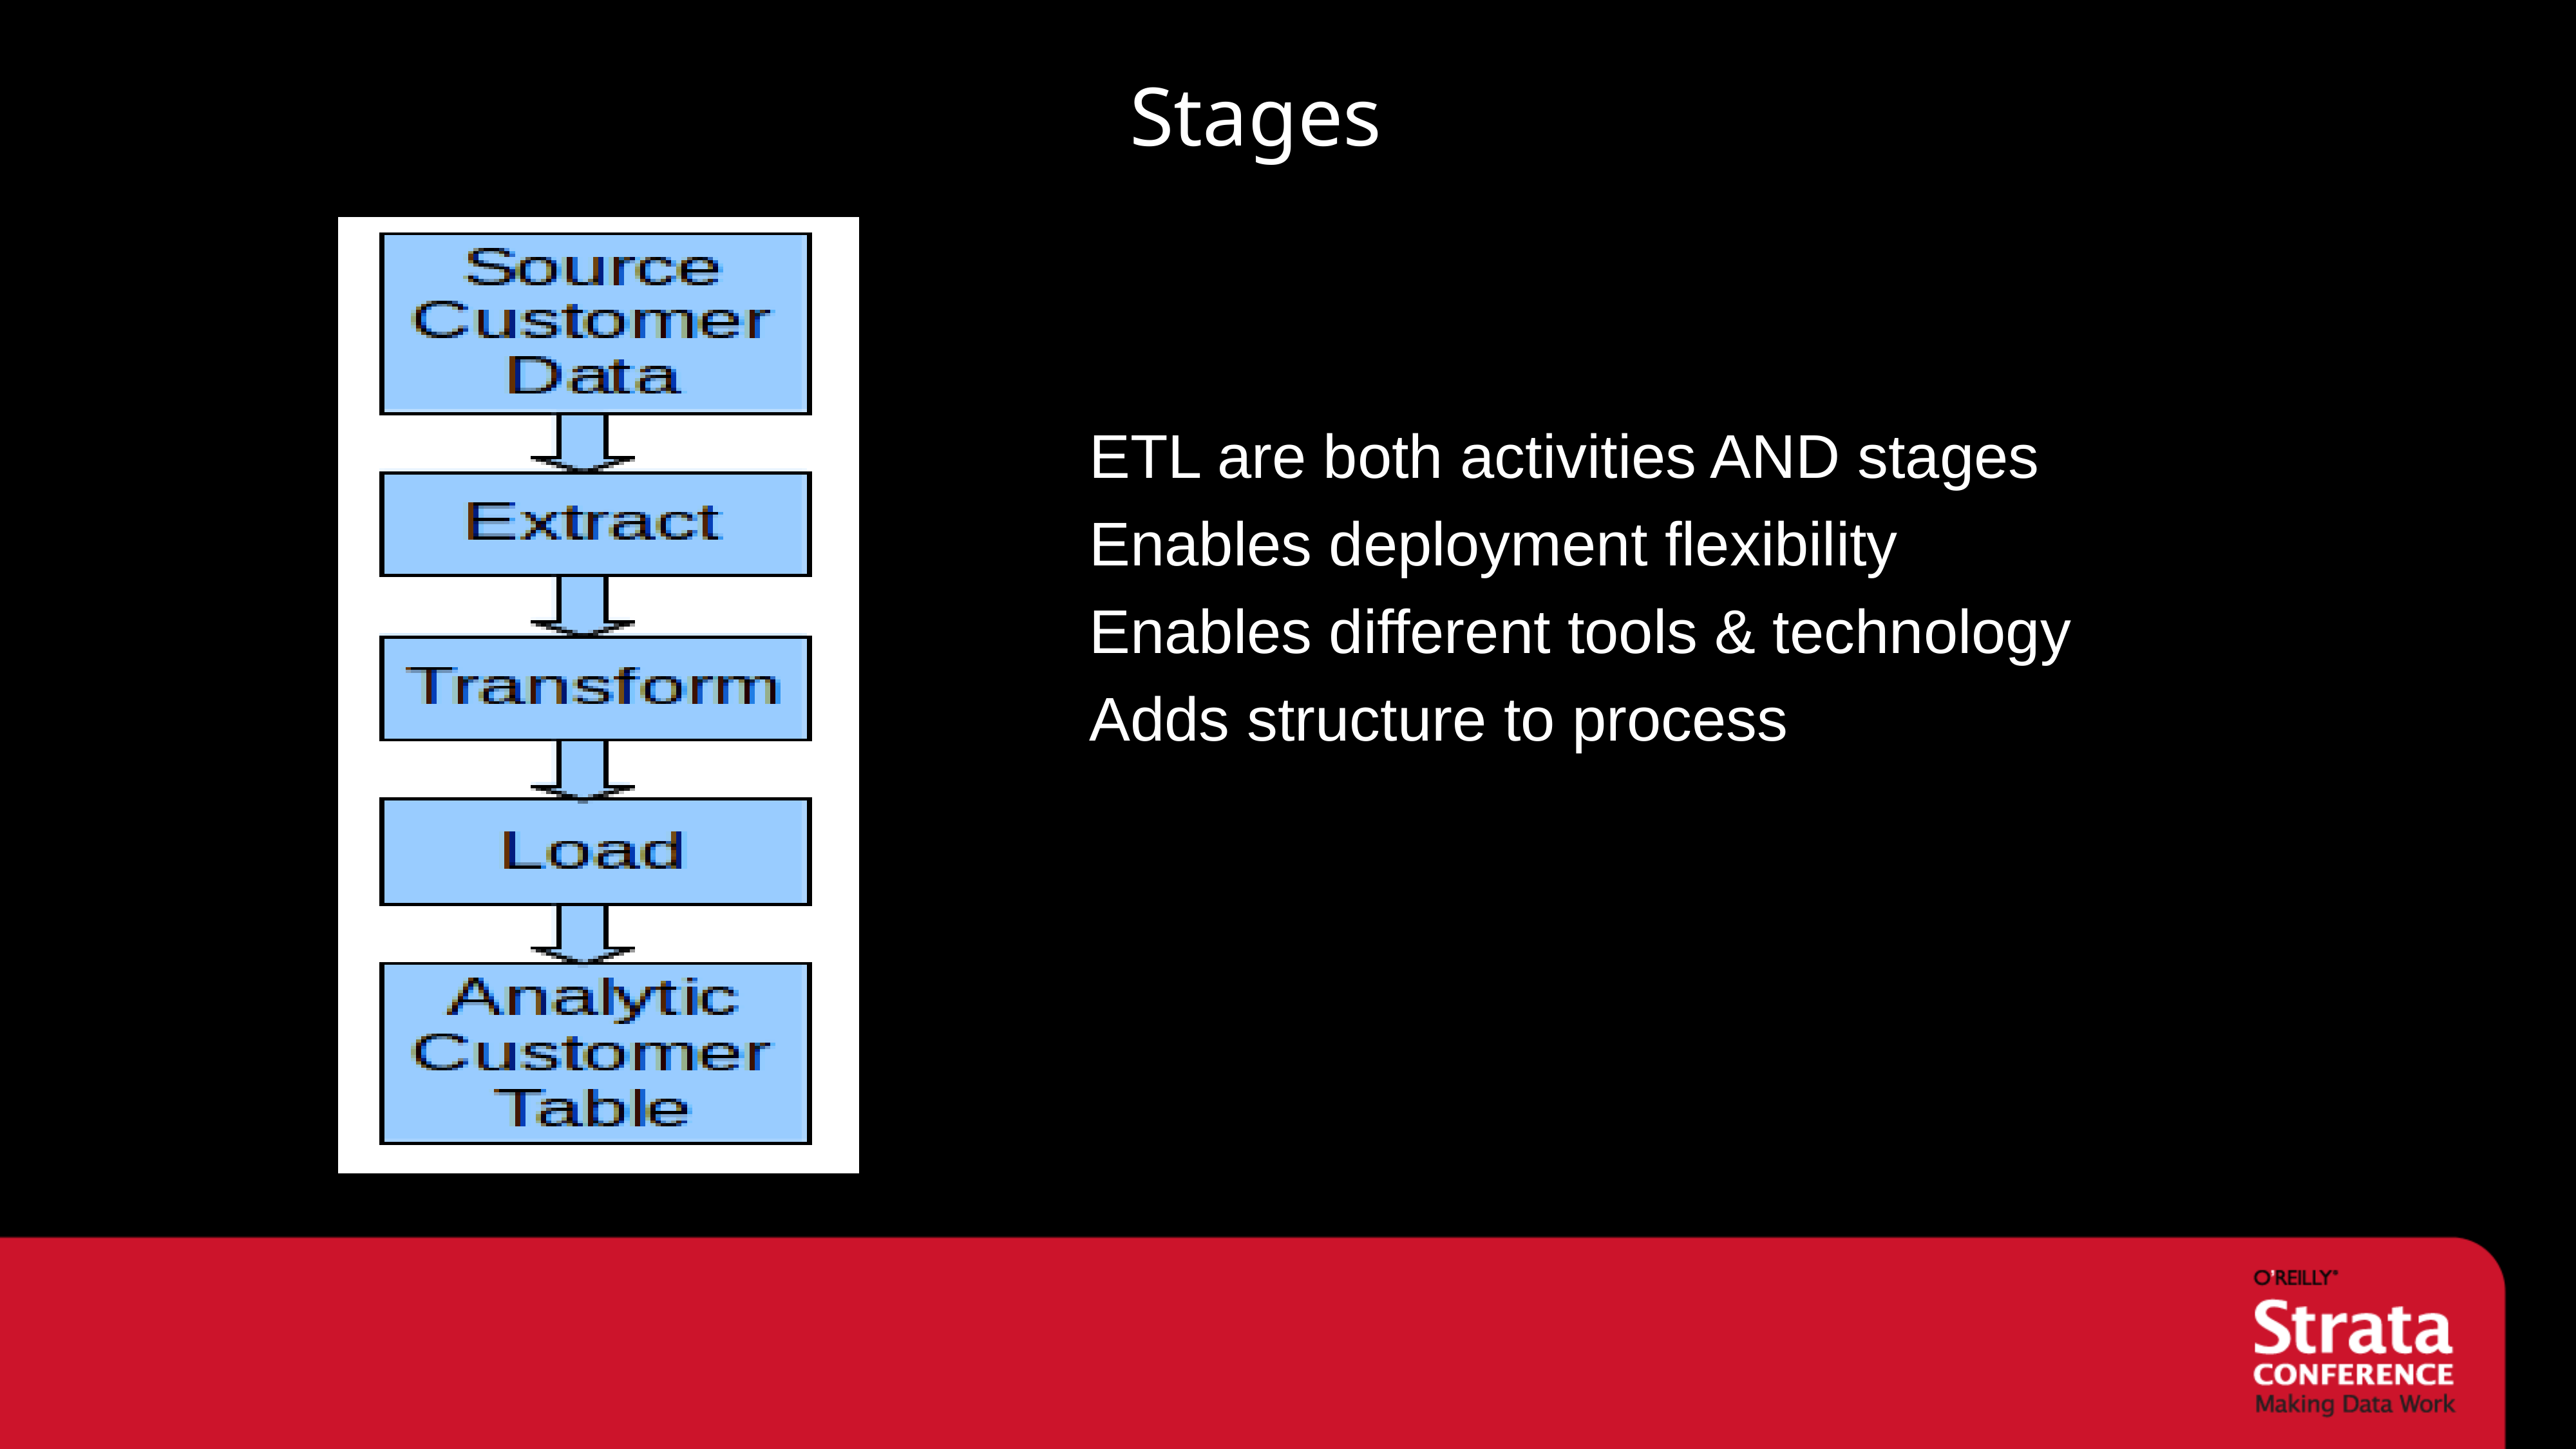

#
Stages
ETL are both activities AND stages
Enables deployment flexibility
Enables different tools & technology
Adds structure to process